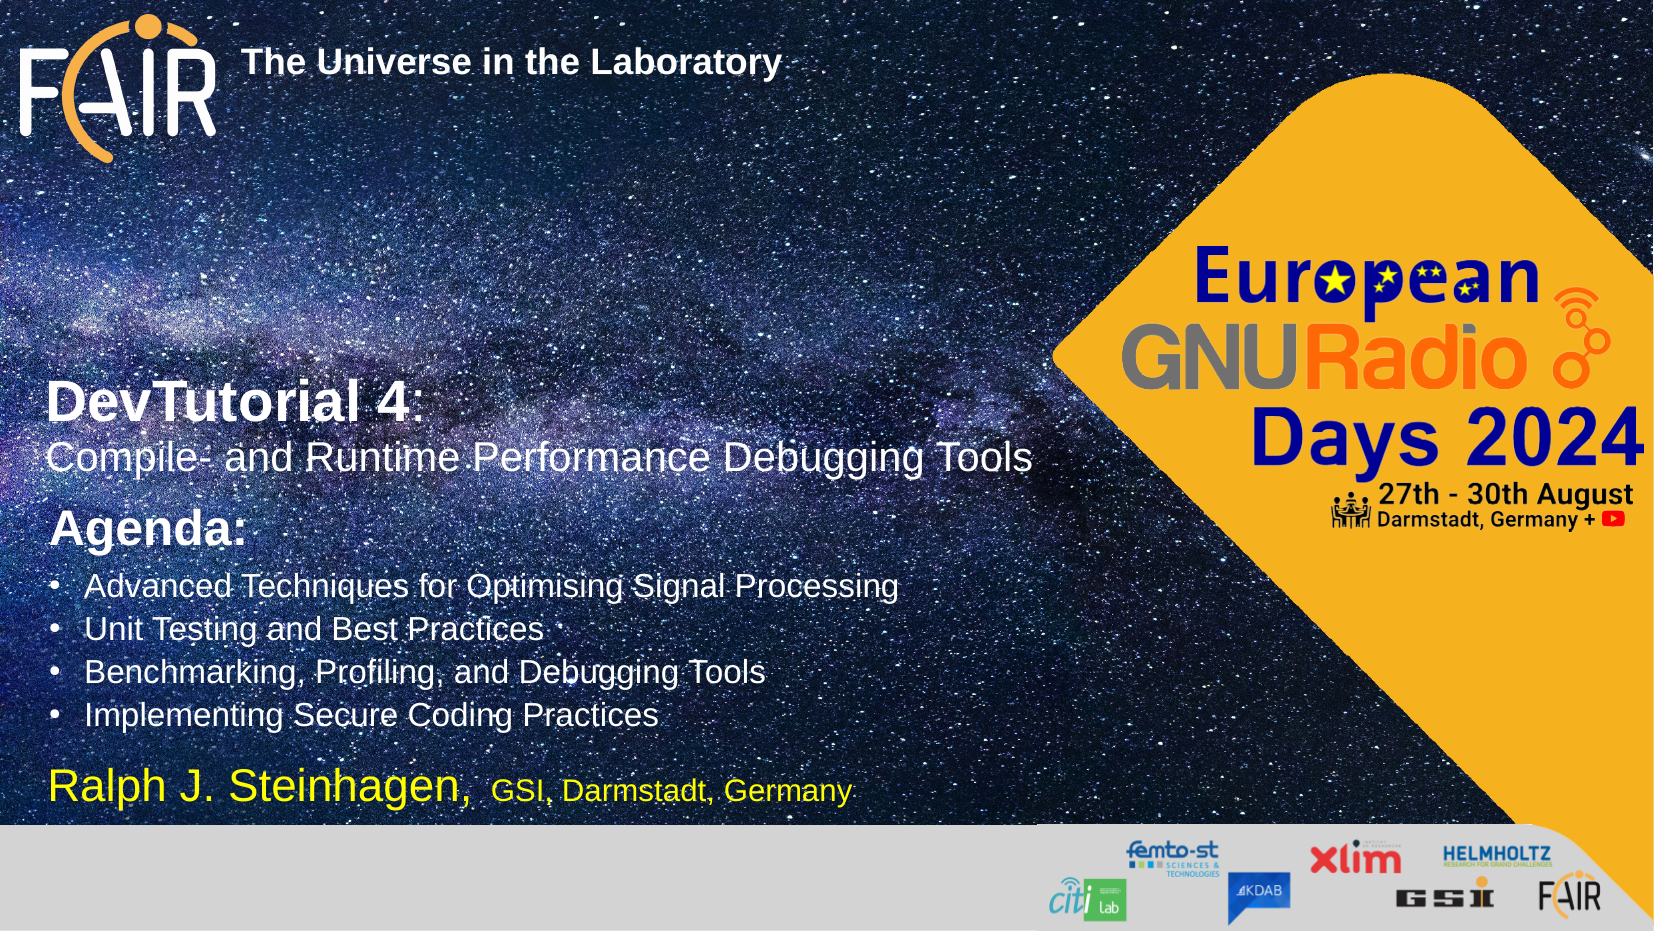

# DevTutorial 4: Compile- and Runtime Performance Debugging Tools
Agenda:
Advanced Techniques for Optimising Signal Processing
Unit Testing and Best Practices
Benchmarking, Profiling, and Debugging Tools
Implementing Secure Coding Practices
Ralph J. Steinhagen, GSI, Darmstadt, Germany